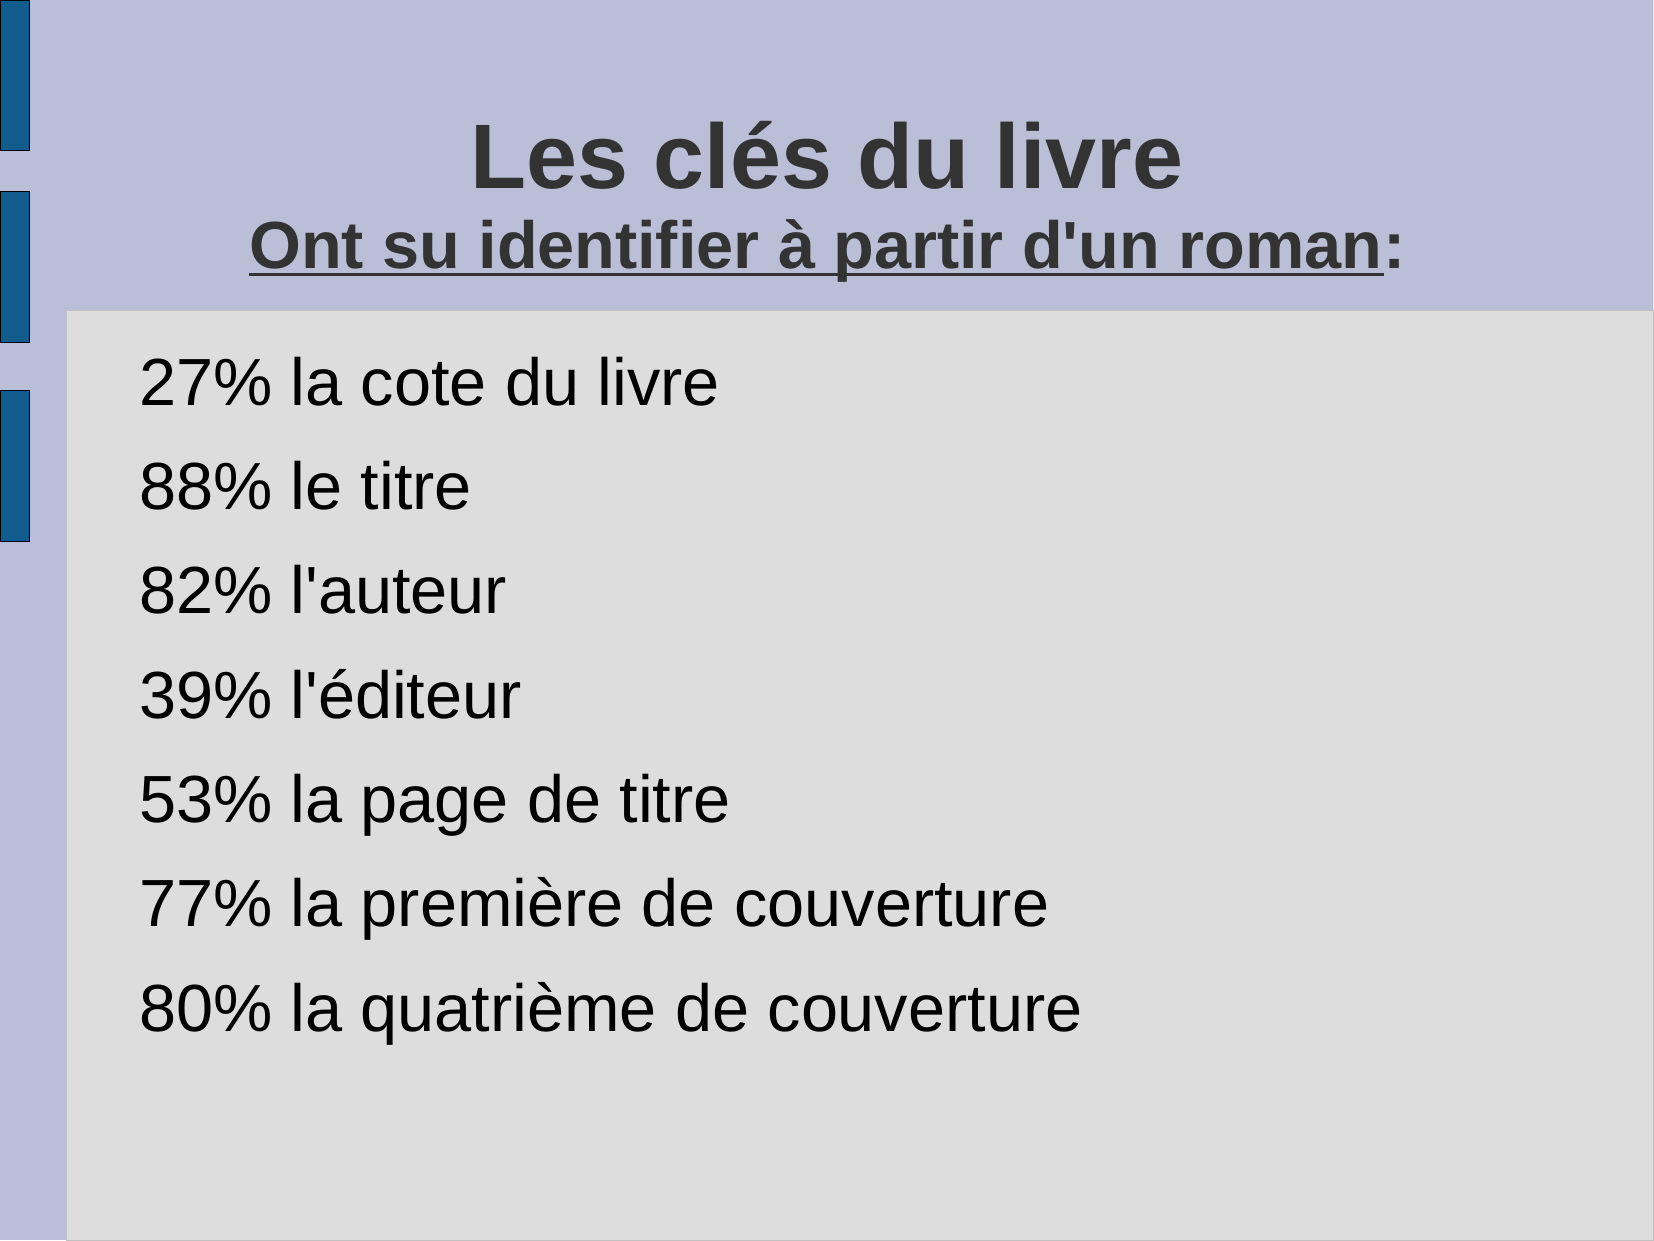

# Les clés du livre Ont su identifier à partir d'un roman:
27% la cote du livre
88% le titre
82% l'auteur
39% l'éditeur
53% la page de titre
77% la première de couverture
80% la quatrième de couverture